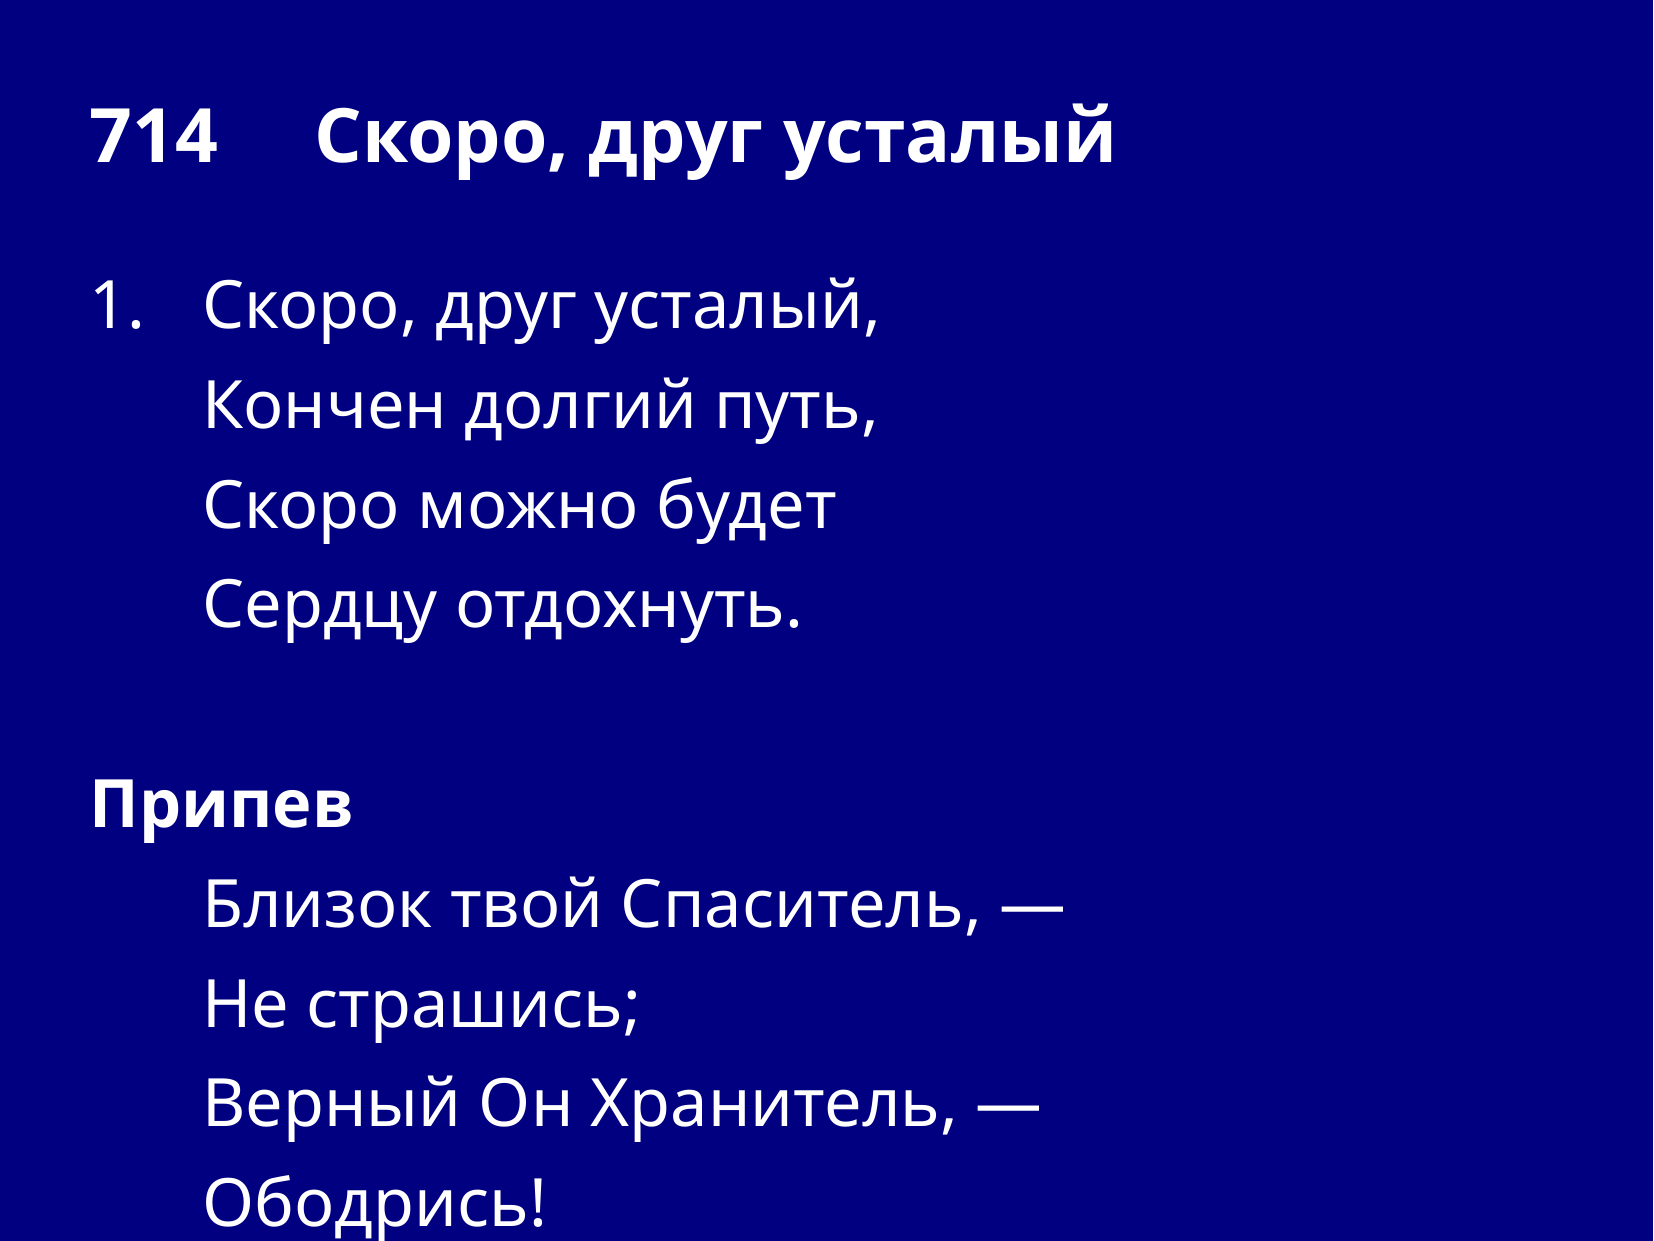

714	Скоро, друг усталый
1.	Скоро, друг усталый,
	Кончен долгий путь,
	Скоро можно будет
	Сердцу отдохнуть.
Припев
	Близок твой Спаситель, —
	Не страшись;
	Верный Он Хранитель, —
	Ободрись!